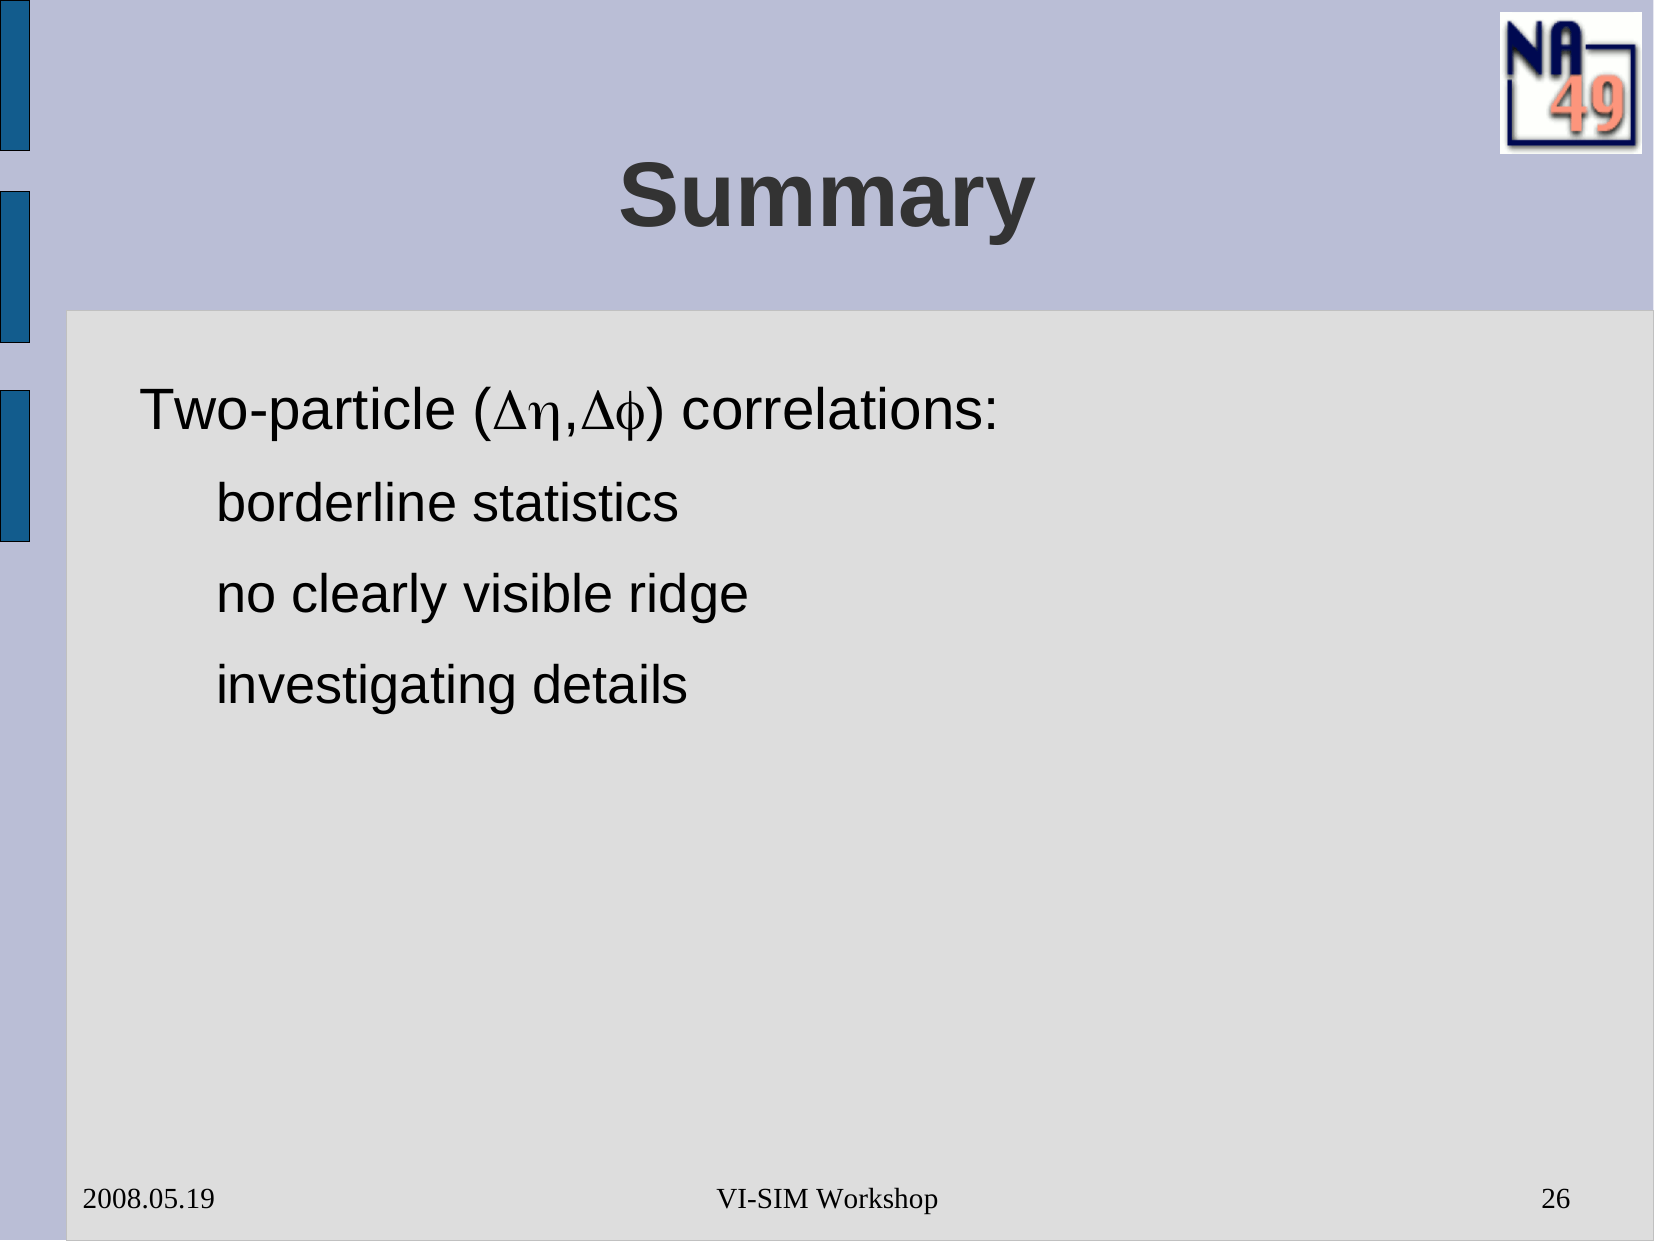

# Summary
Two-particle (Dh,Df) correlations:
borderline statistics
no clearly visible ridge
investigating details
2008.05.19
VI-SIM Workshop
26